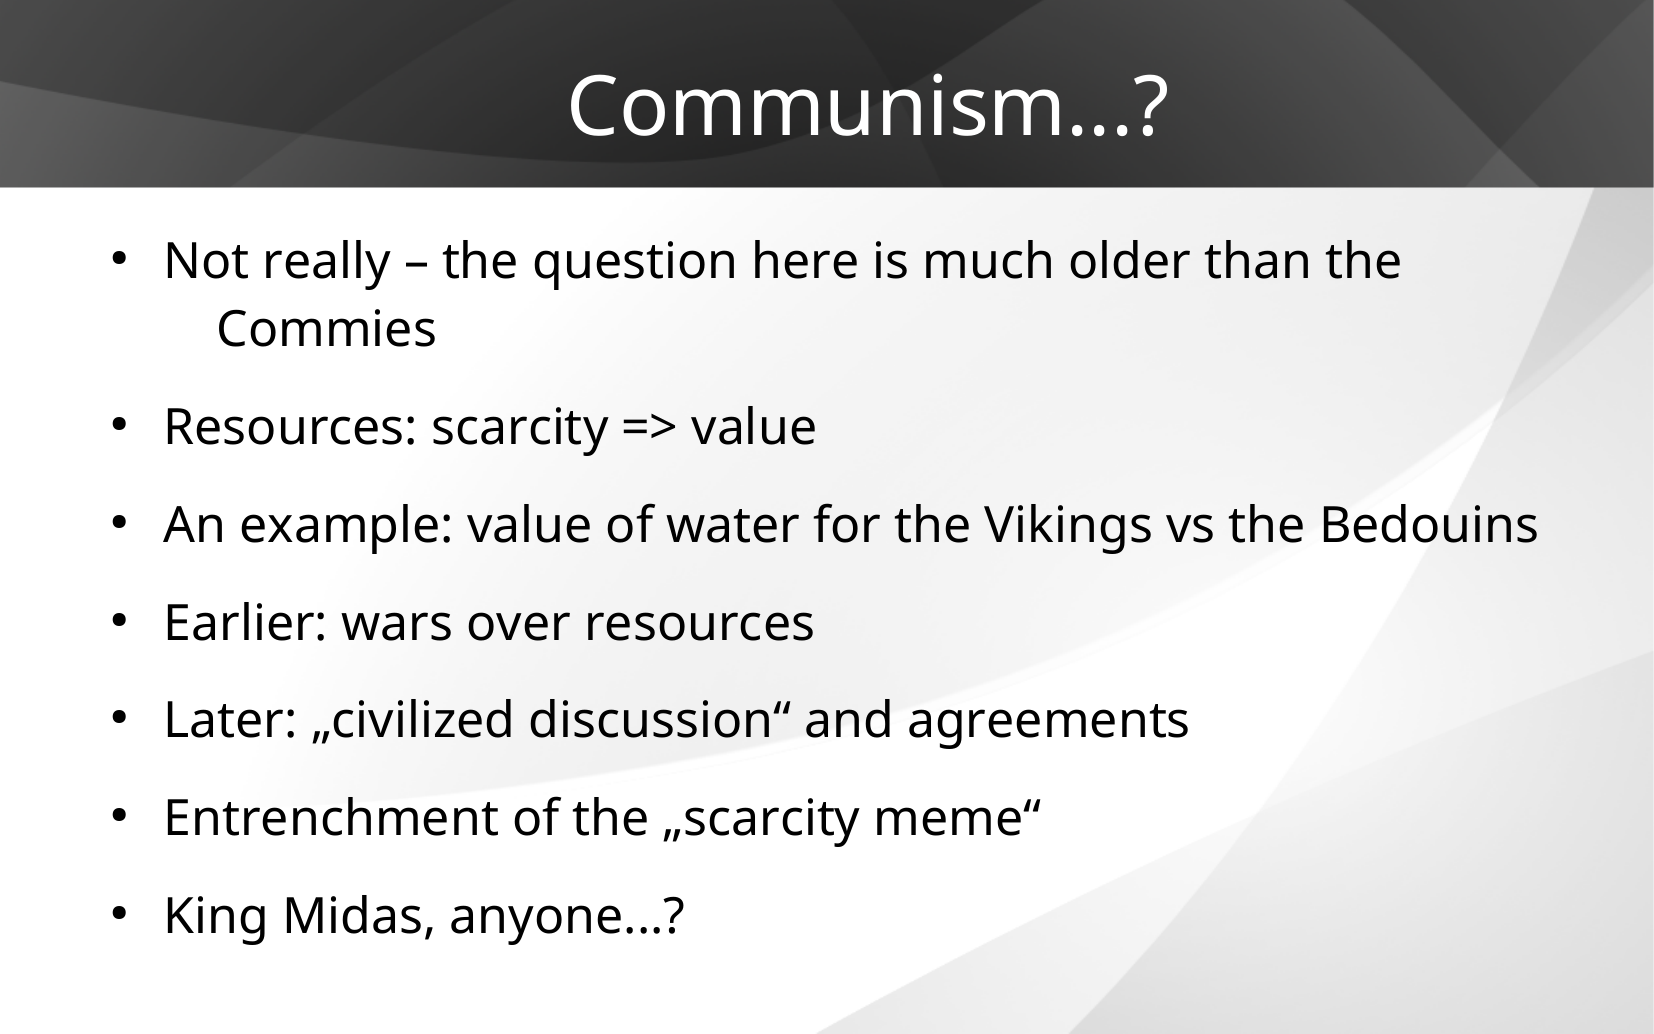

# Communism...?
Not really – the question here is much older than the Commies
Resources: scarcity => value
An example: value of water for the Vikings vs the Bedouins
Earlier: wars over resources
Later: „civilized discussion“ and agreements
Entrenchment of the „scarcity meme“
King Midas, anyone...?